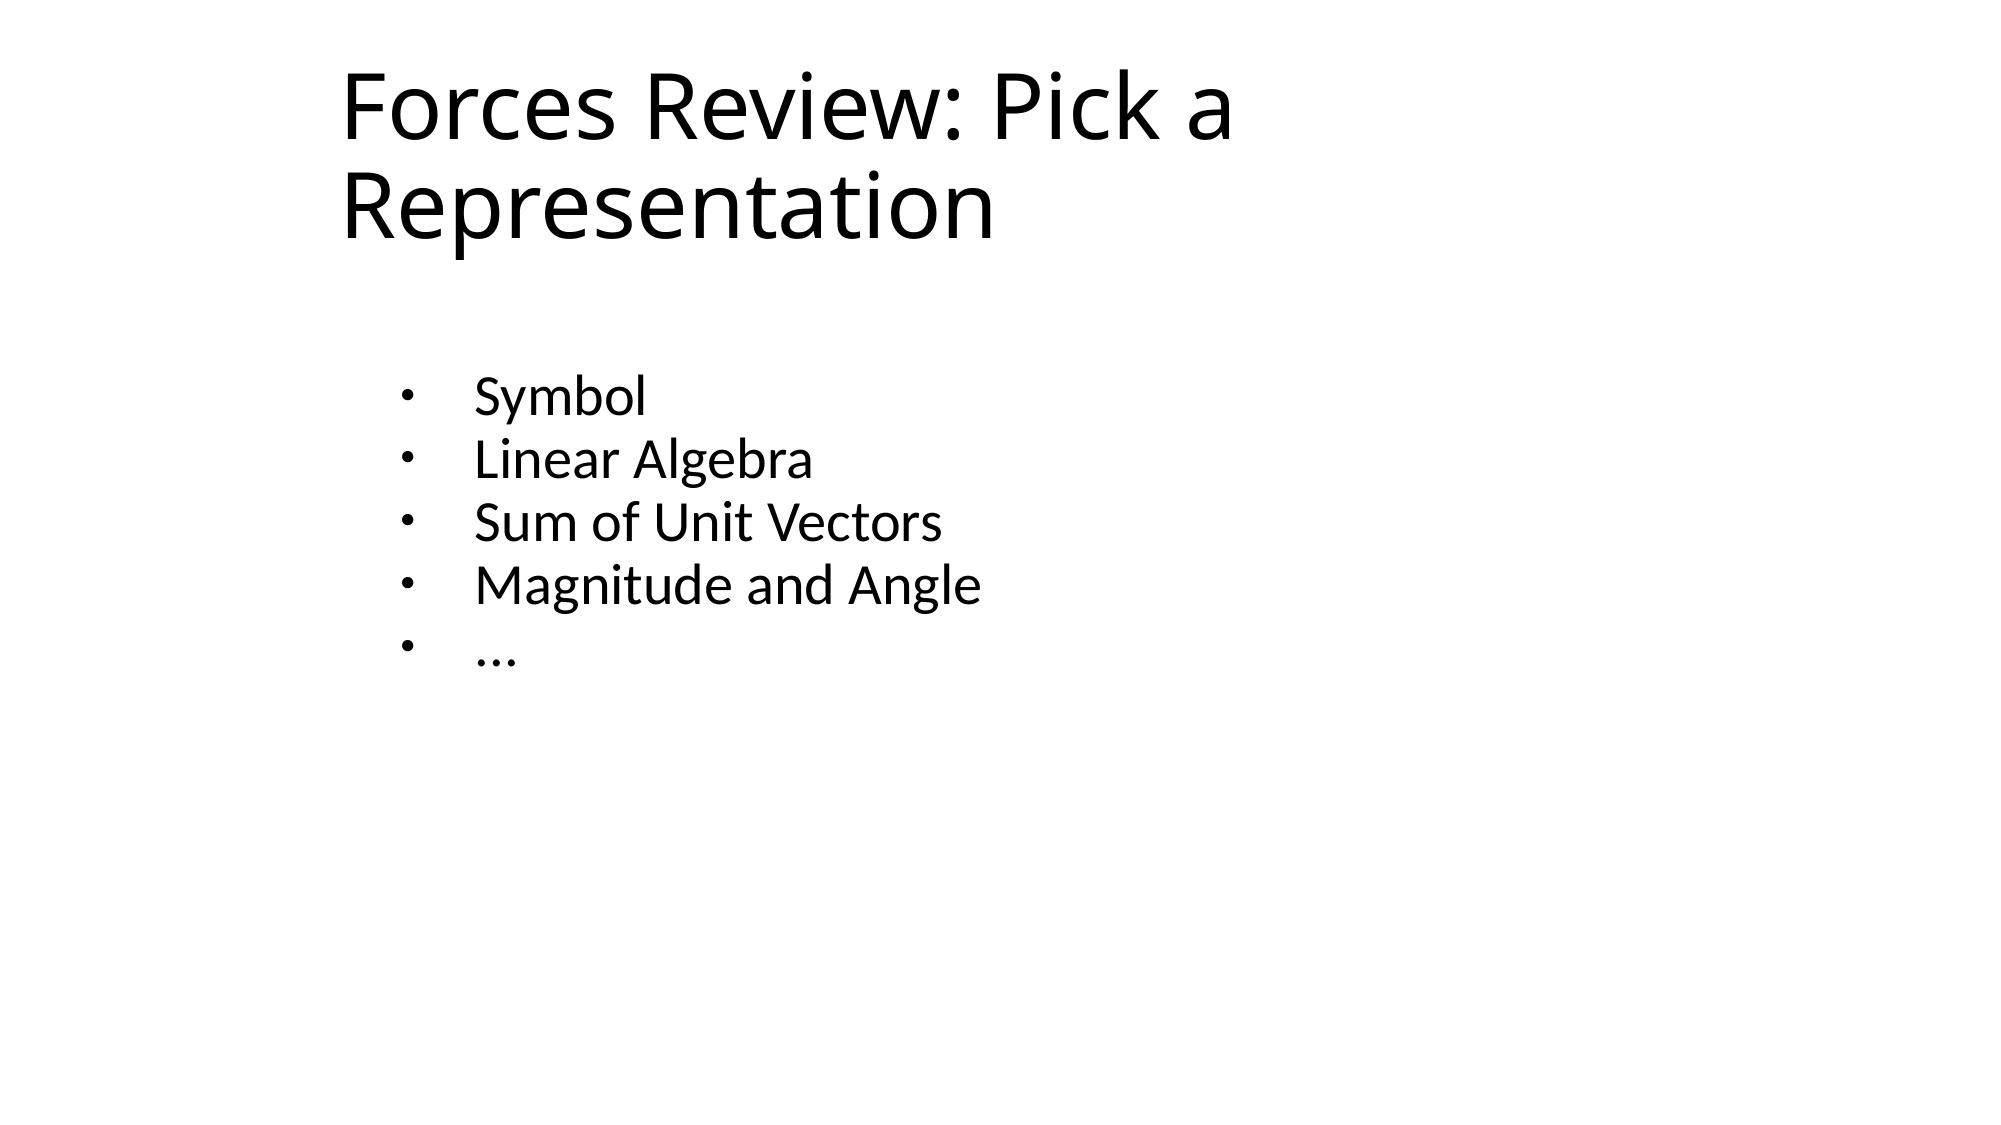

# Forces Review: Pick a Representation
Symbol
Linear Algebra
Sum of Unit Vectors
Magnitude and Angle
...